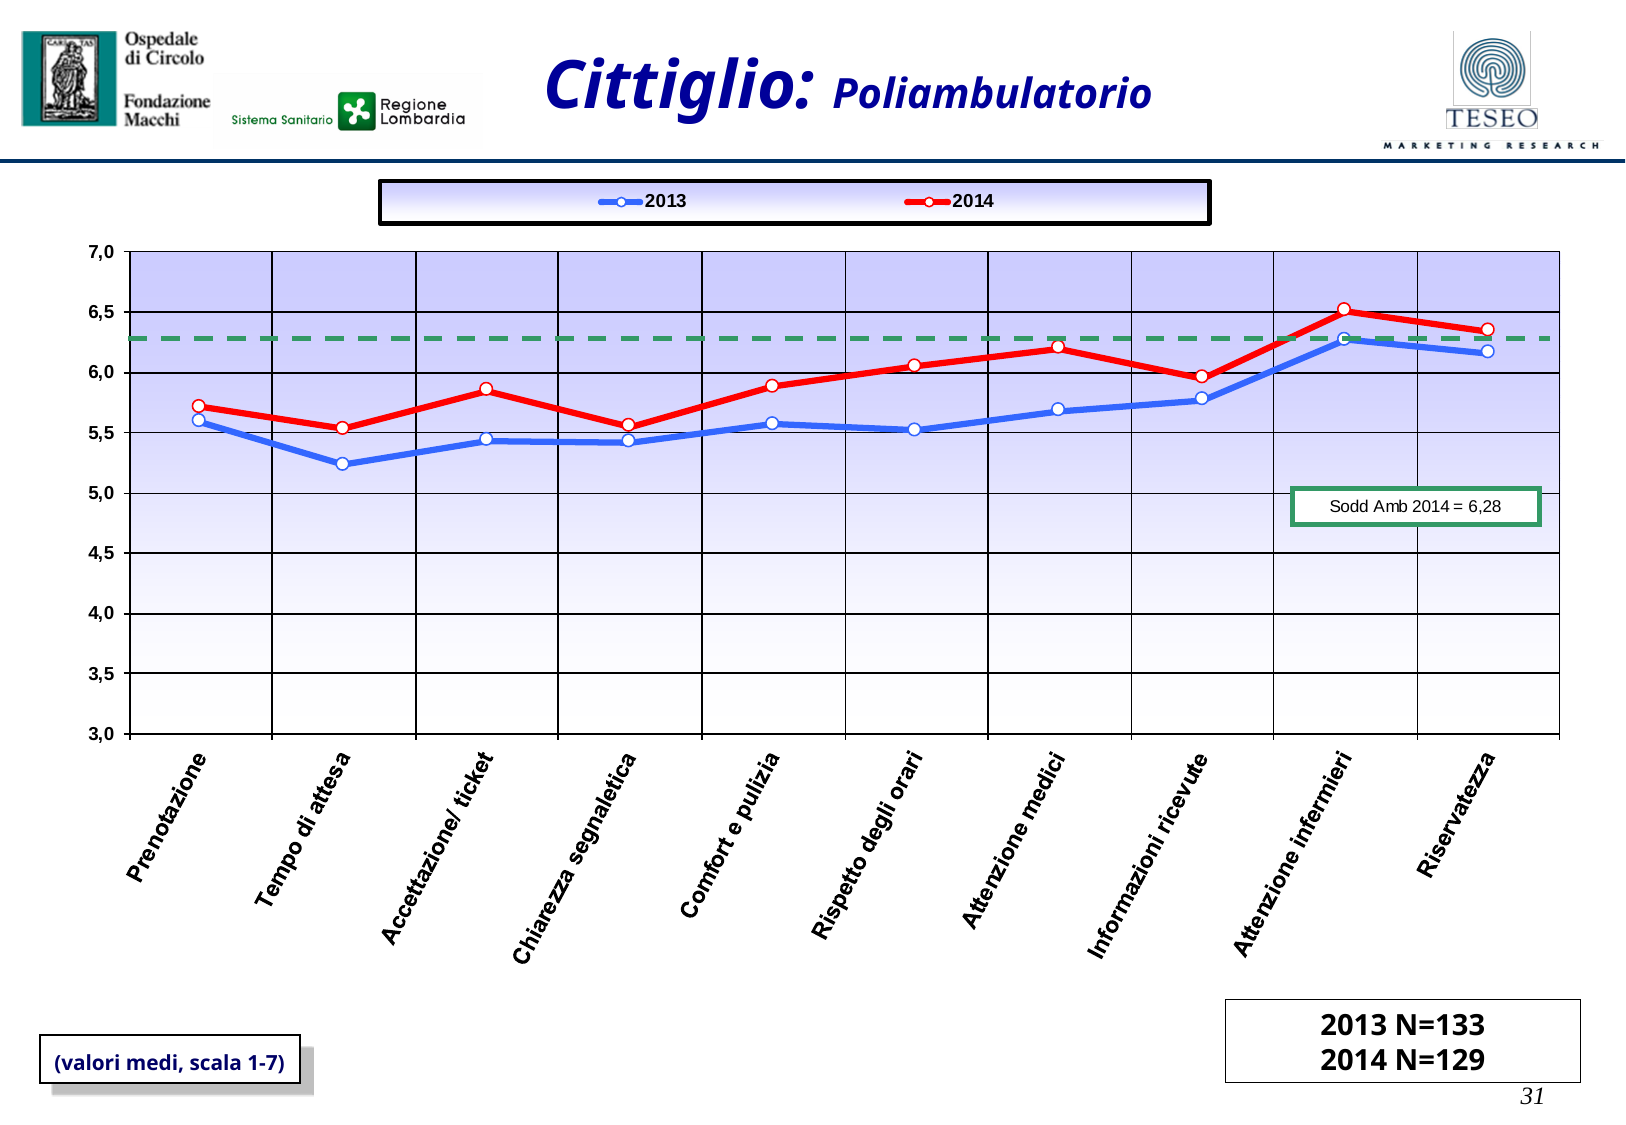

Cittiglio: Poliambulatorio
2013 N=133
2014 N=129
(valori medi, scala 1-7)